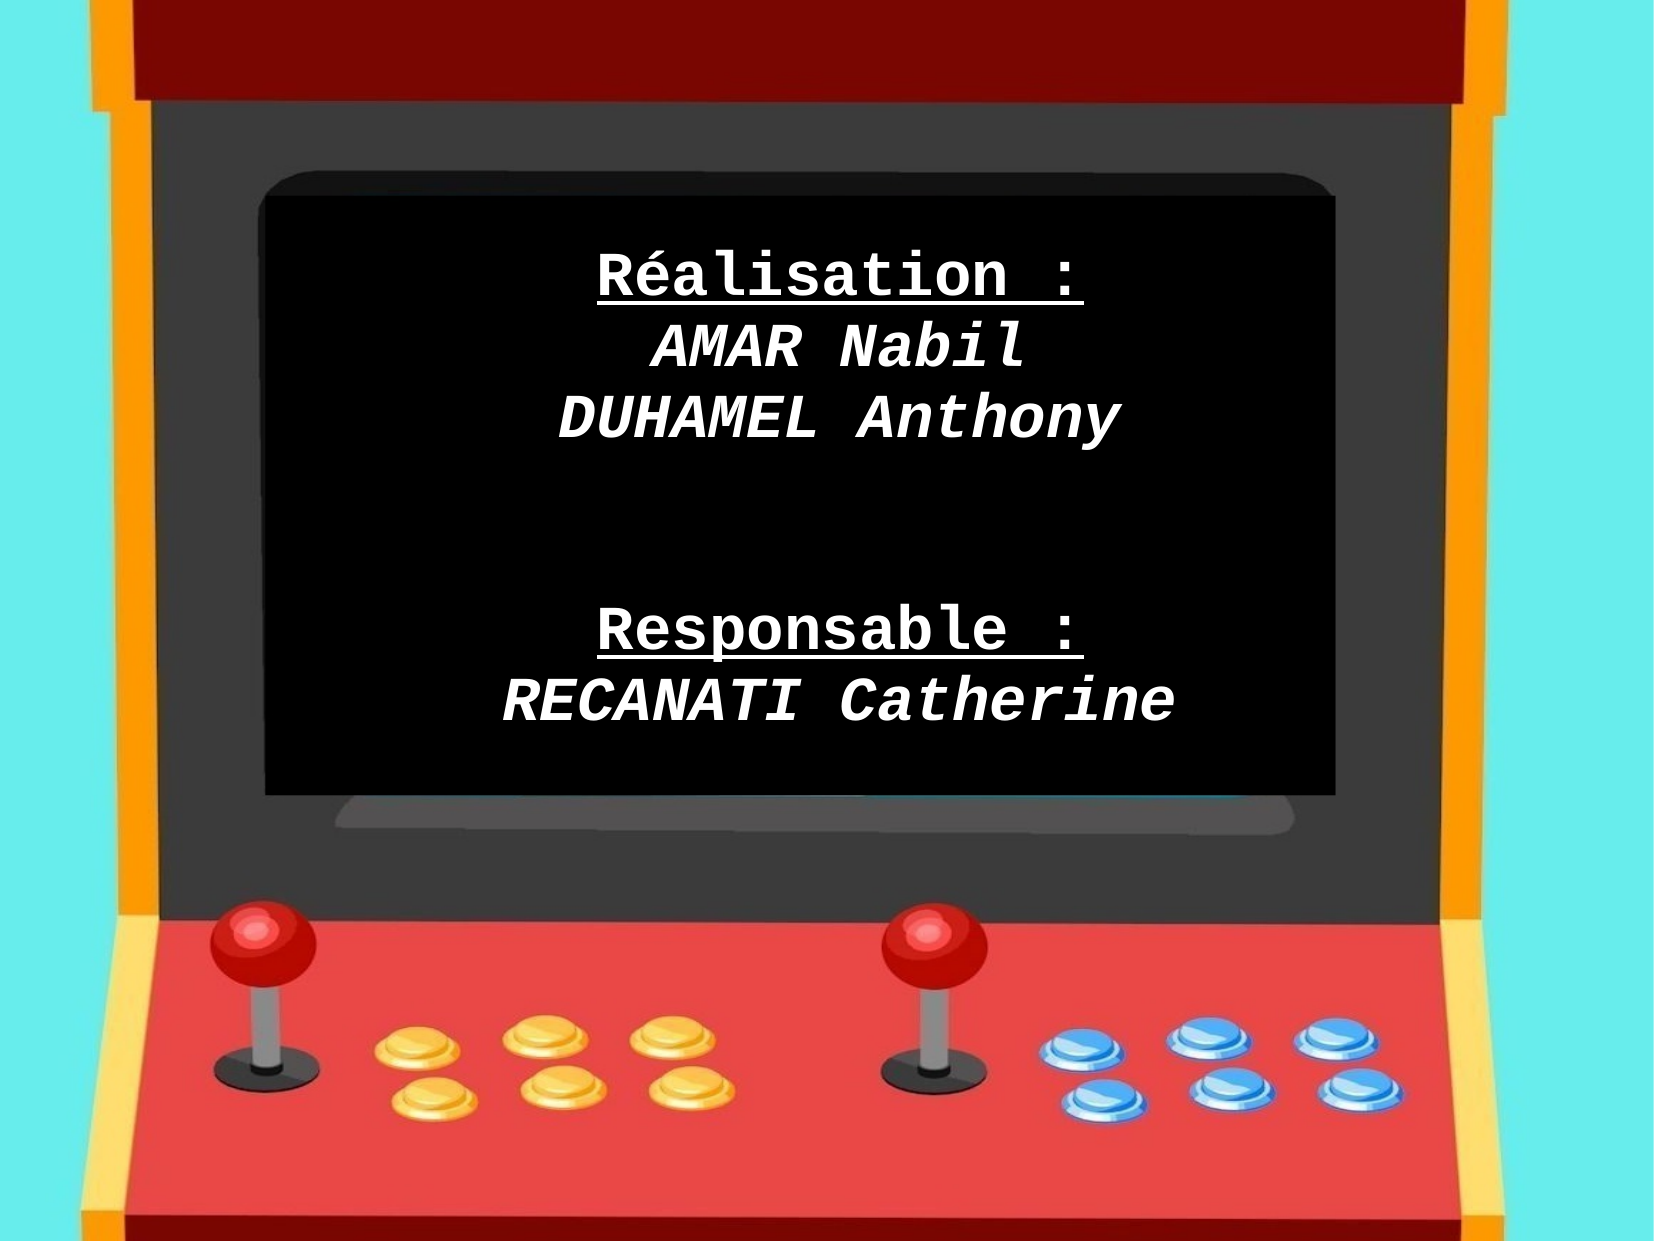

Réalisation :
	AMAR Nabil
	DUHAMEL Anthony
 Responsable :
	RECANATI Catherine